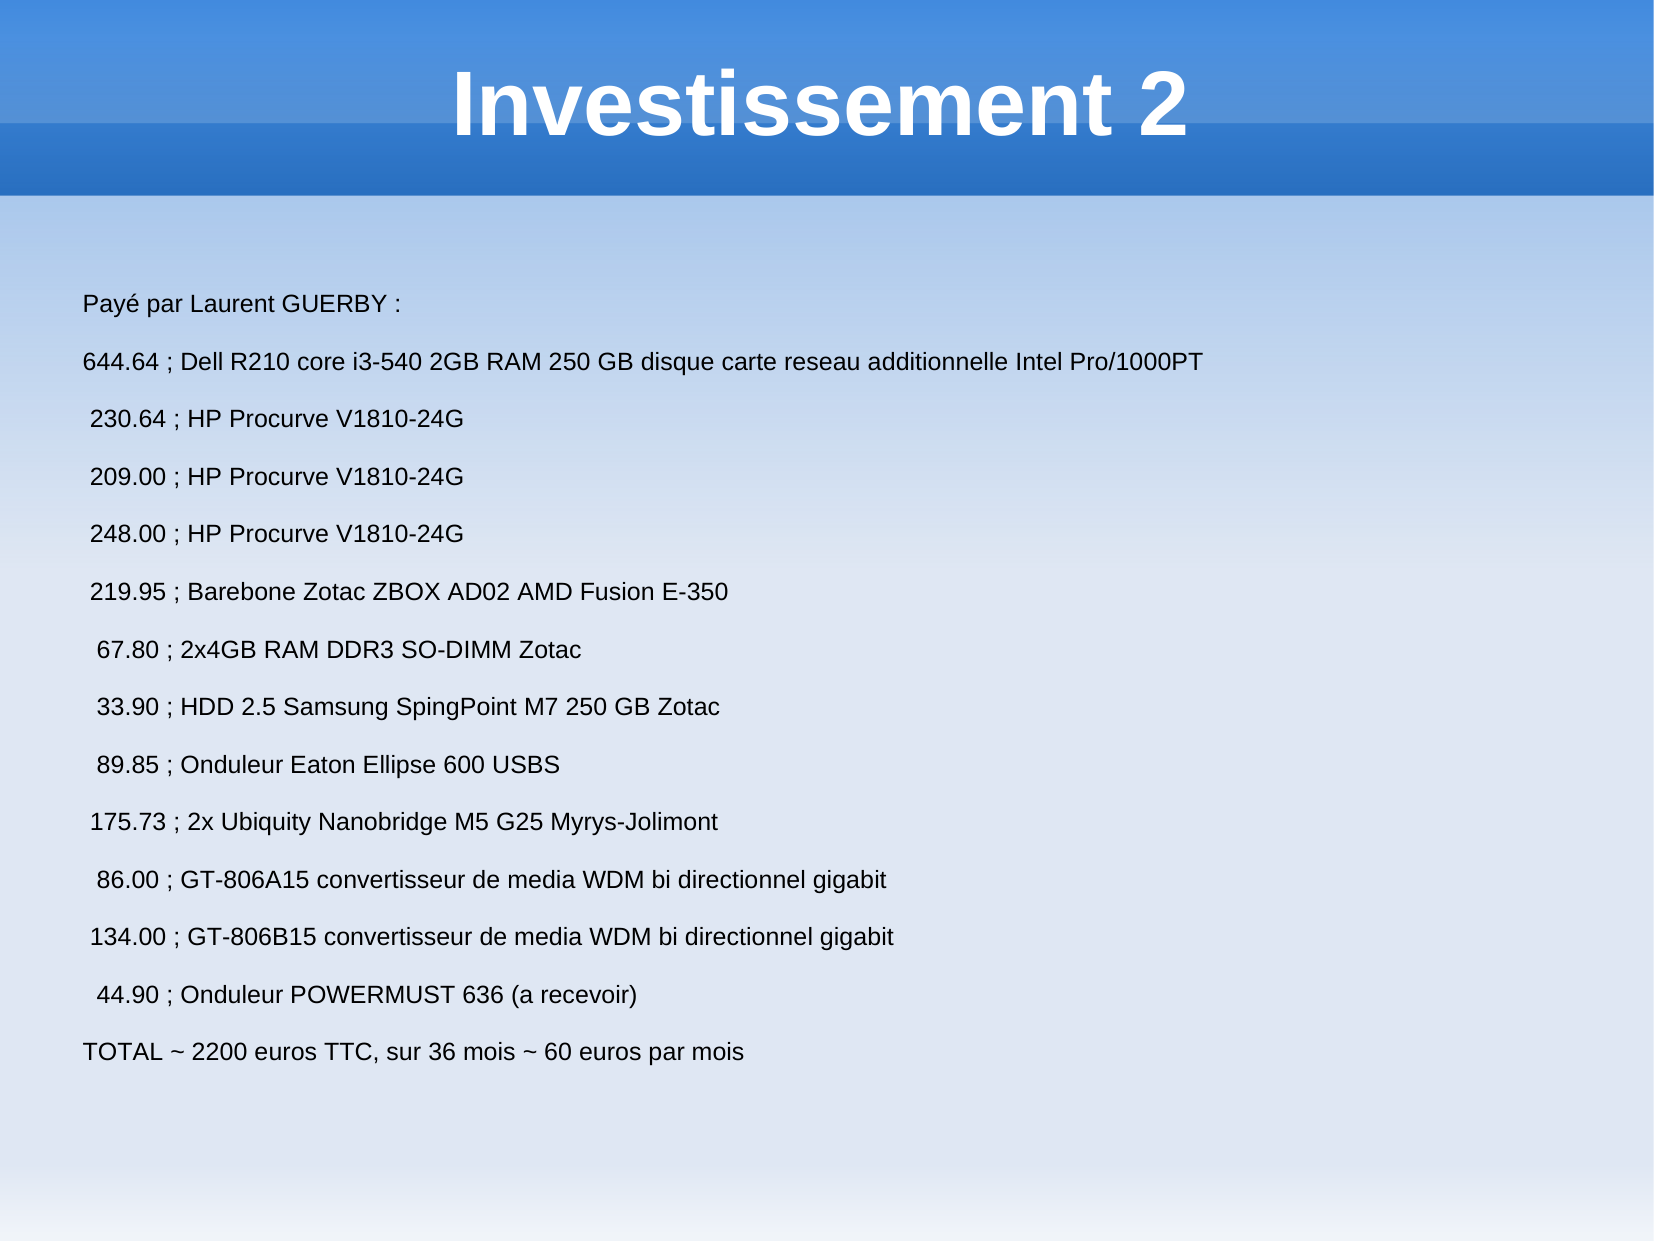

# Investissement 2
Payé par Laurent GUERBY :
644.64 ; Dell R210 core i3-540 2GB RAM 250 GB disque carte reseau additionnelle Intel Pro/1000PT
 230.64 ; HP Procurve V1810-24G
 209.00 ; HP Procurve V1810-24G
 248.00 ; HP Procurve V1810-24G
 219.95 ; Barebone Zotac ZBOX AD02 AMD Fusion E-350
 67.80 ; 2x4GB RAM DDR3 SO-DIMM Zotac
 33.90 ; HDD 2.5 Samsung SpingPoint M7 250 GB Zotac
 89.85 ; Onduleur Eaton Ellipse 600 USBS
 175.73 ; 2x Ubiquity Nanobridge M5 G25 Myrys-Jolimont
 86.00 ; GT-806A15 convertisseur de media WDM bi directionnel gigabit
 134.00 ; GT-806B15 convertisseur de media WDM bi directionnel gigabit
 44.90 ; Onduleur POWERMUST 636 (a recevoir)
TOTAL ~ 2200 euros TTC, sur 36 mois ~ 60 euros par mois